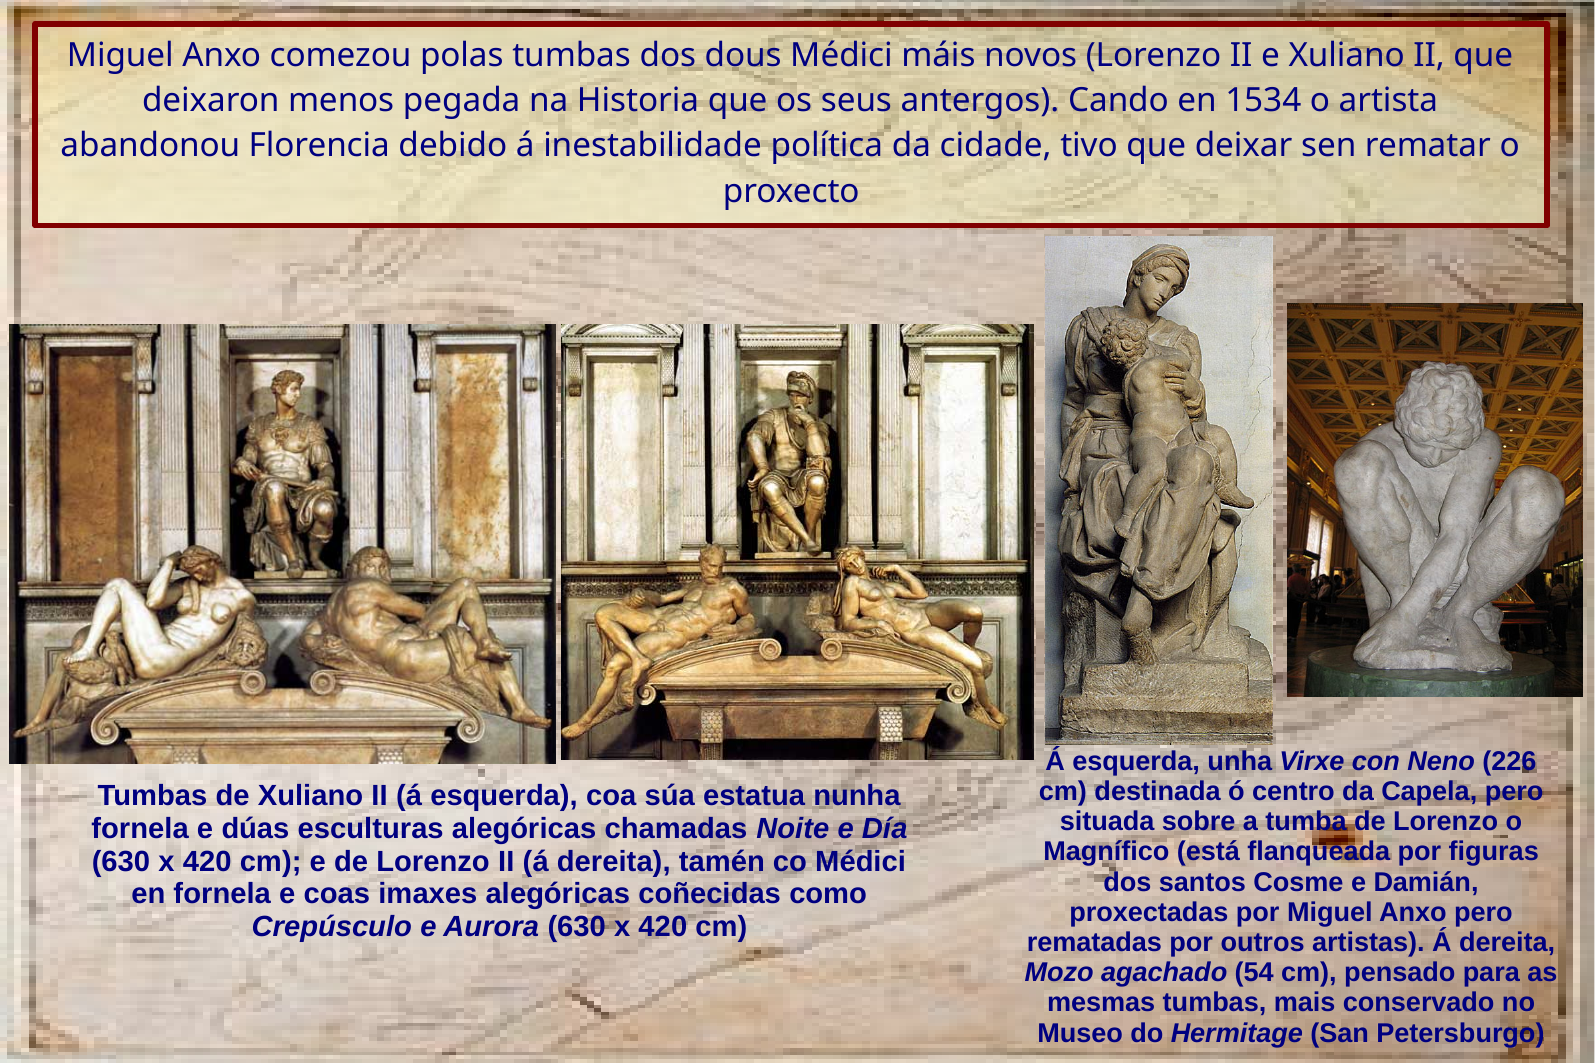

Miguel Anxo comezou polas tumbas dos dous Médici máis novos (Lorenzo II e Xuliano II, que deixaron menos pegada na Historia que os seus antergos). Cando en 1534 o artista abandonou Florencia debido á inestabilidade política da cidade, tivo que deixar sen rematar o proxecto
Á esquerda, unha Virxe con Neno (226 cm) destinada ó centro da Capela, pero situada sobre a tumba de Lorenzo o Magnífico (está flanqueada por figuras dos santos Cosme e Damián, proxectadas por Miguel Anxo pero rematadas por outros artistas). Á dereita, Mozo agachado (54 cm), pensado para as mesmas tumbas, mais conservado no Museo do Hermitage (San Petersburgo)
Tumbas de Xuliano II (á esquerda), coa súa estatua nunha fornela e dúas esculturas alegóricas chamadas Noite e Día (630 x 420 cm); e de Lorenzo II (á dereita), tamén co Médici en fornela e coas imaxes alegóricas coñecidas como Crepúsculo e Aurora (630 x 420 cm)